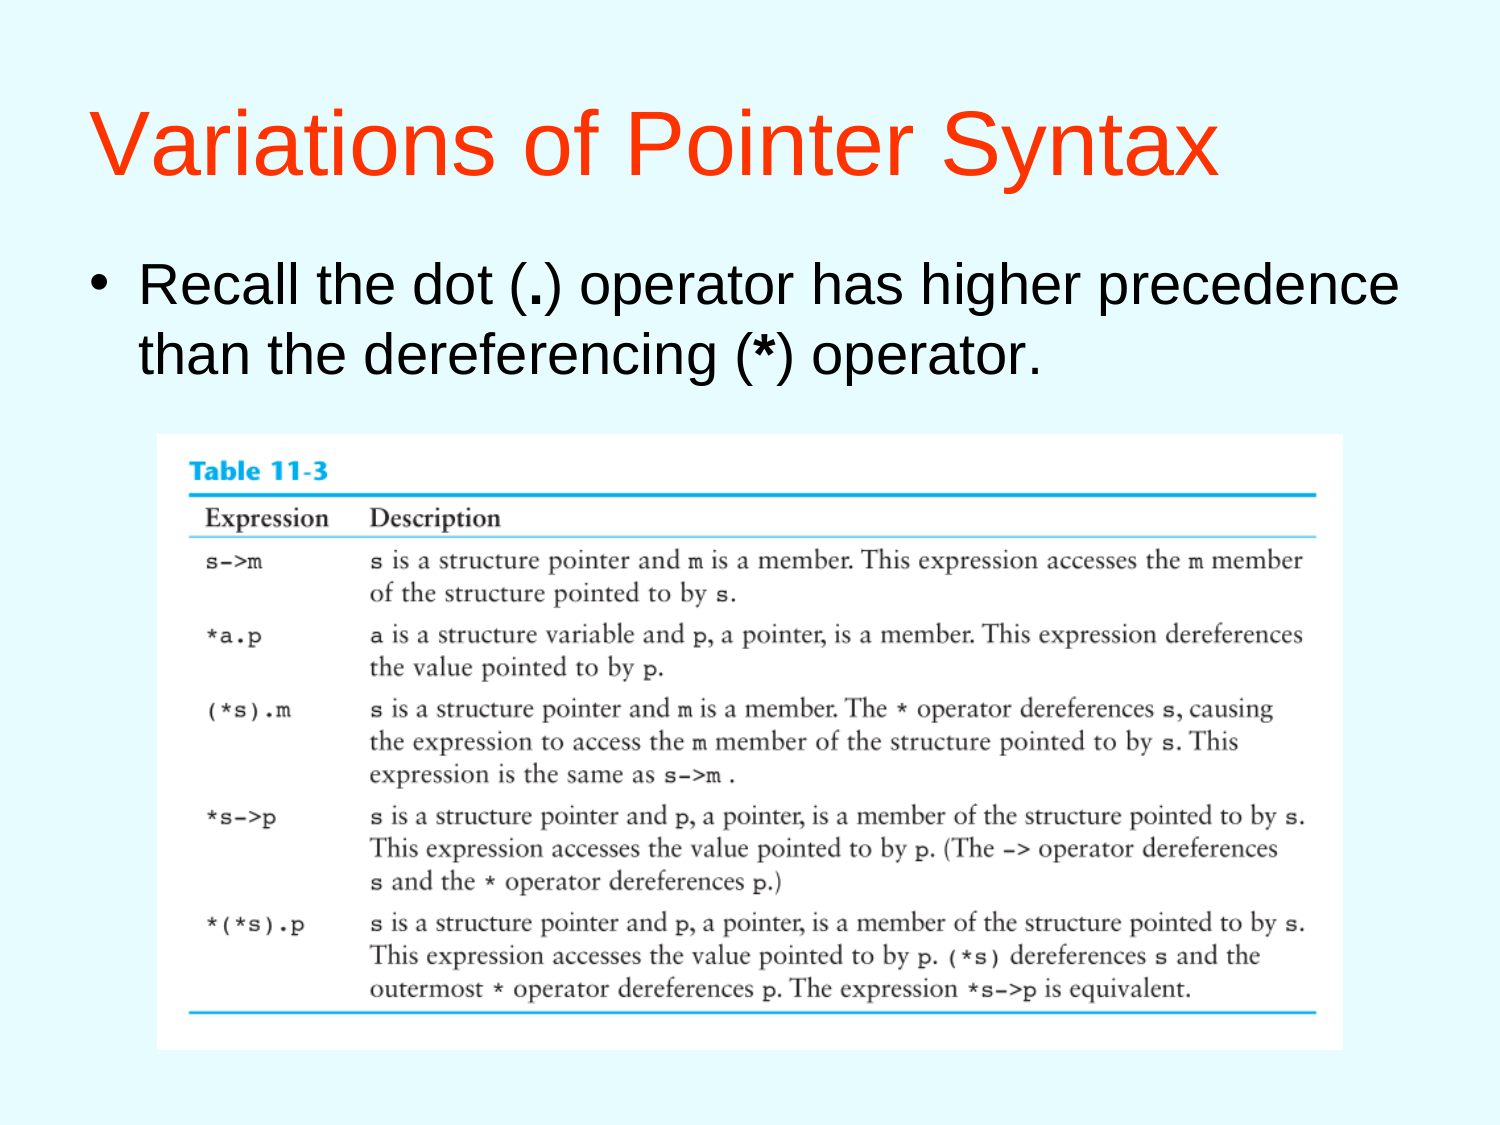

# Variations of Pointer Syntax
Recall the dot (.) operator has higher precedence than the dereferencing (*) operator.